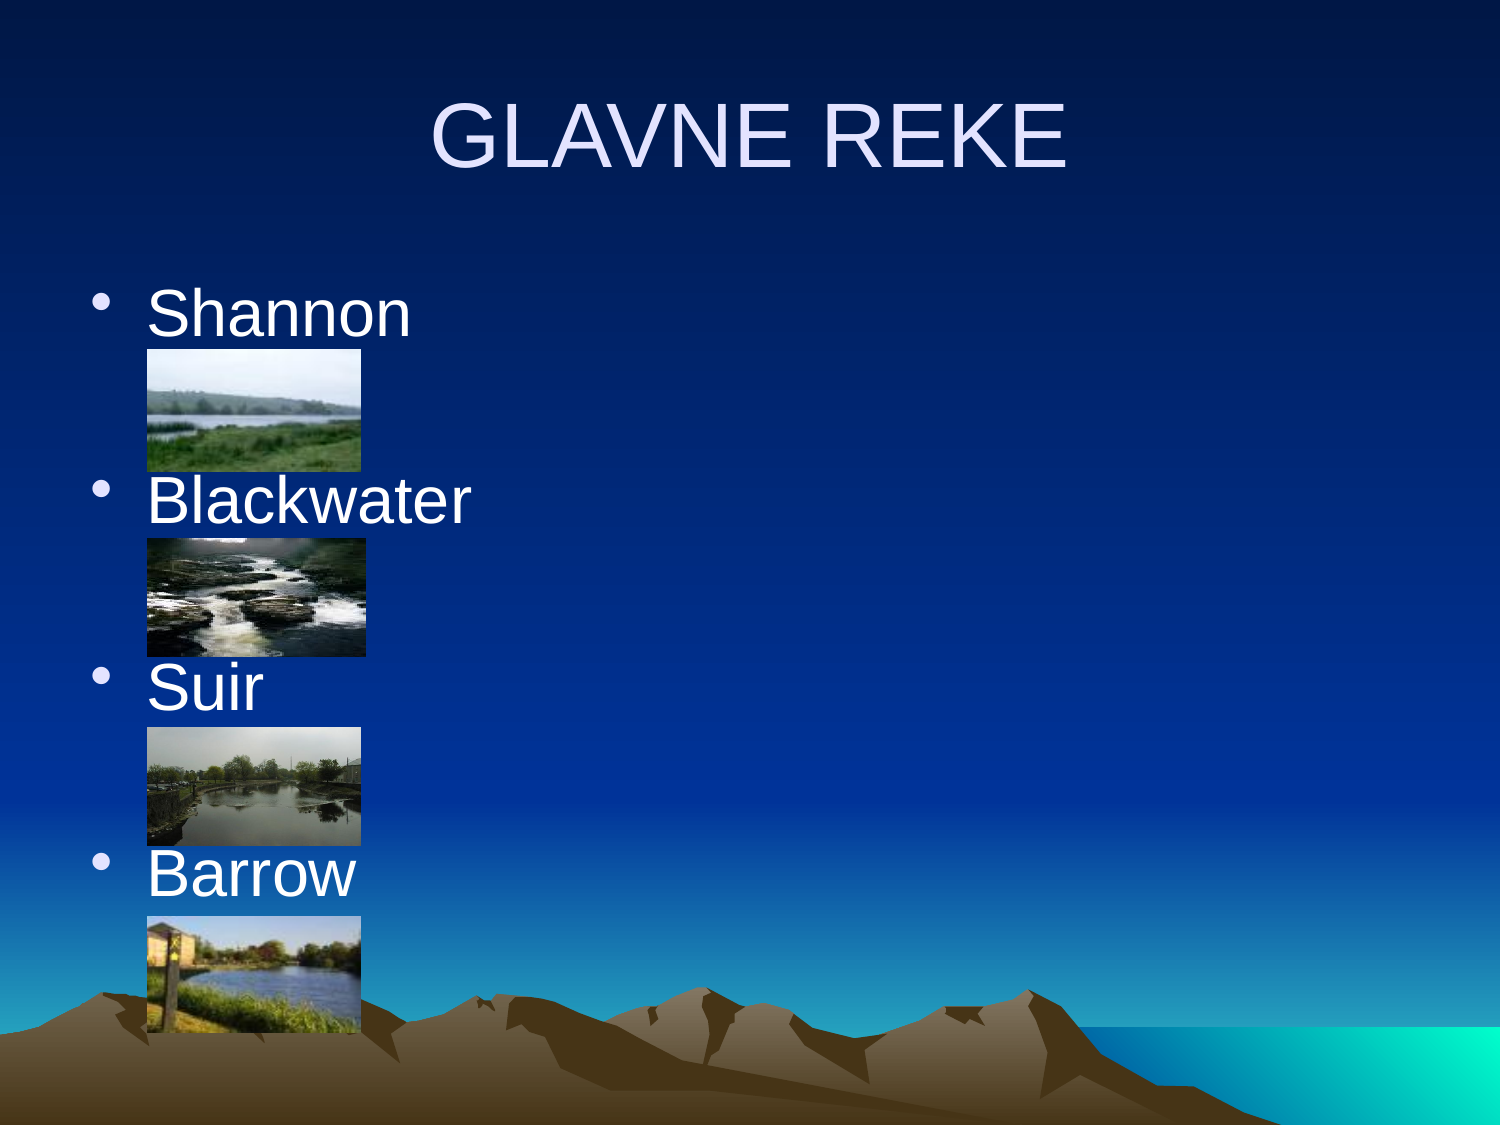

# GLAVNE REKE
Shannon
Blackwater
Suir
Barrow